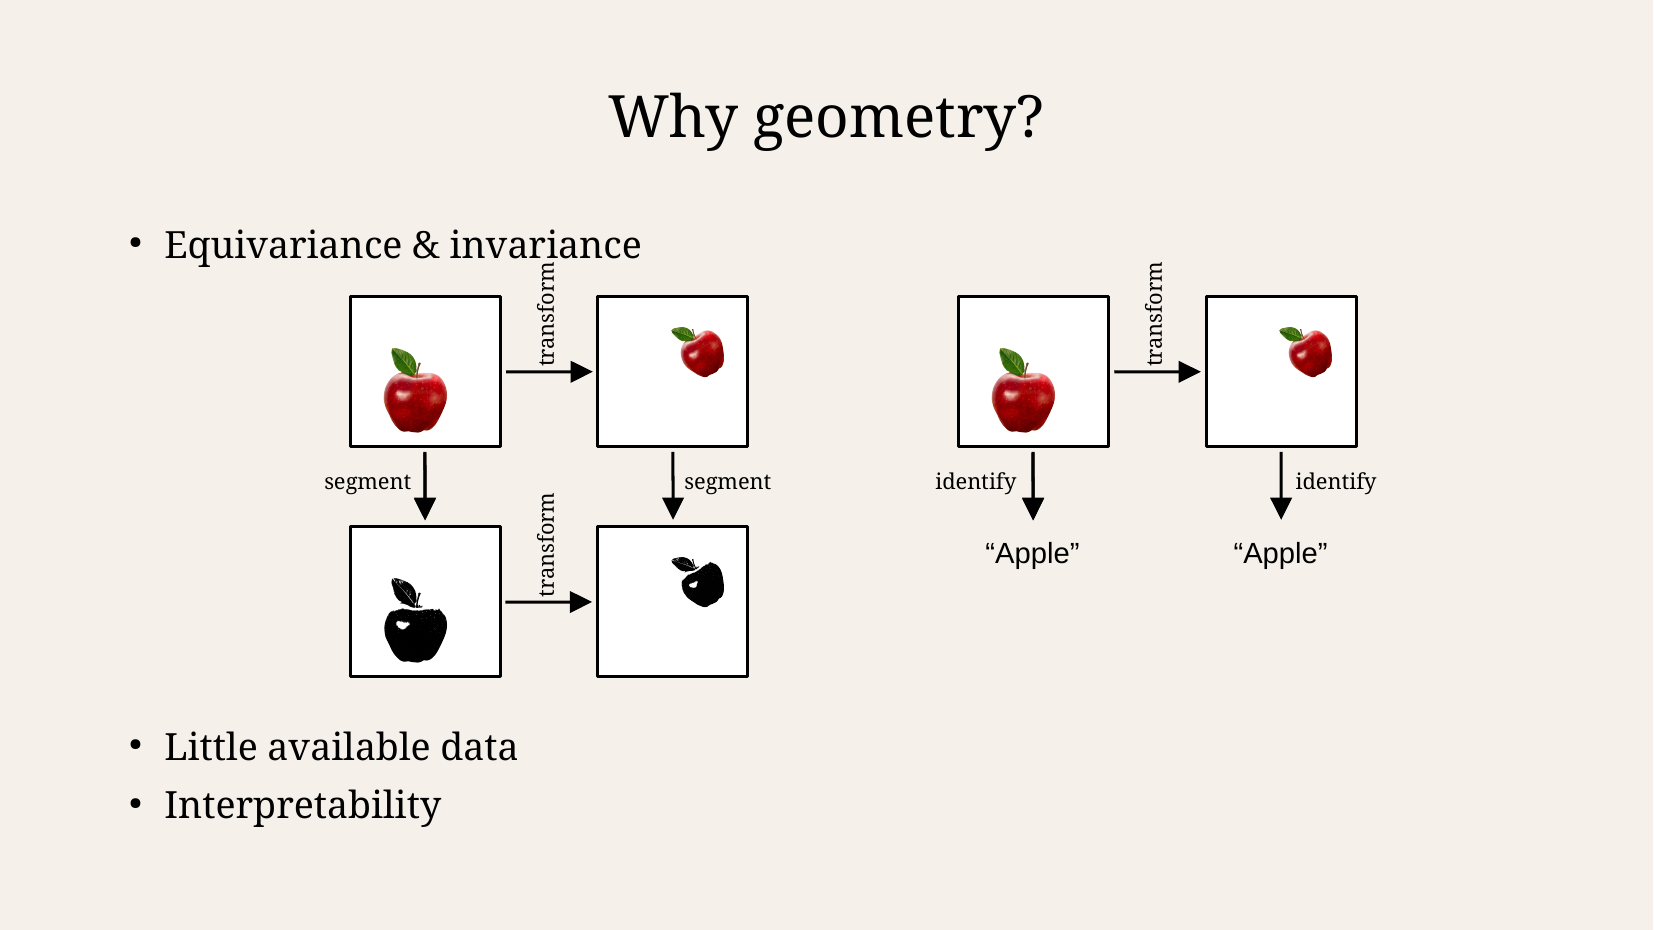

# Why geometry?
Equivariance & invariance
transform
transform
segment
segment
identify
identify
transform
“Apple”
“Apple”
Little available data
Interpretability